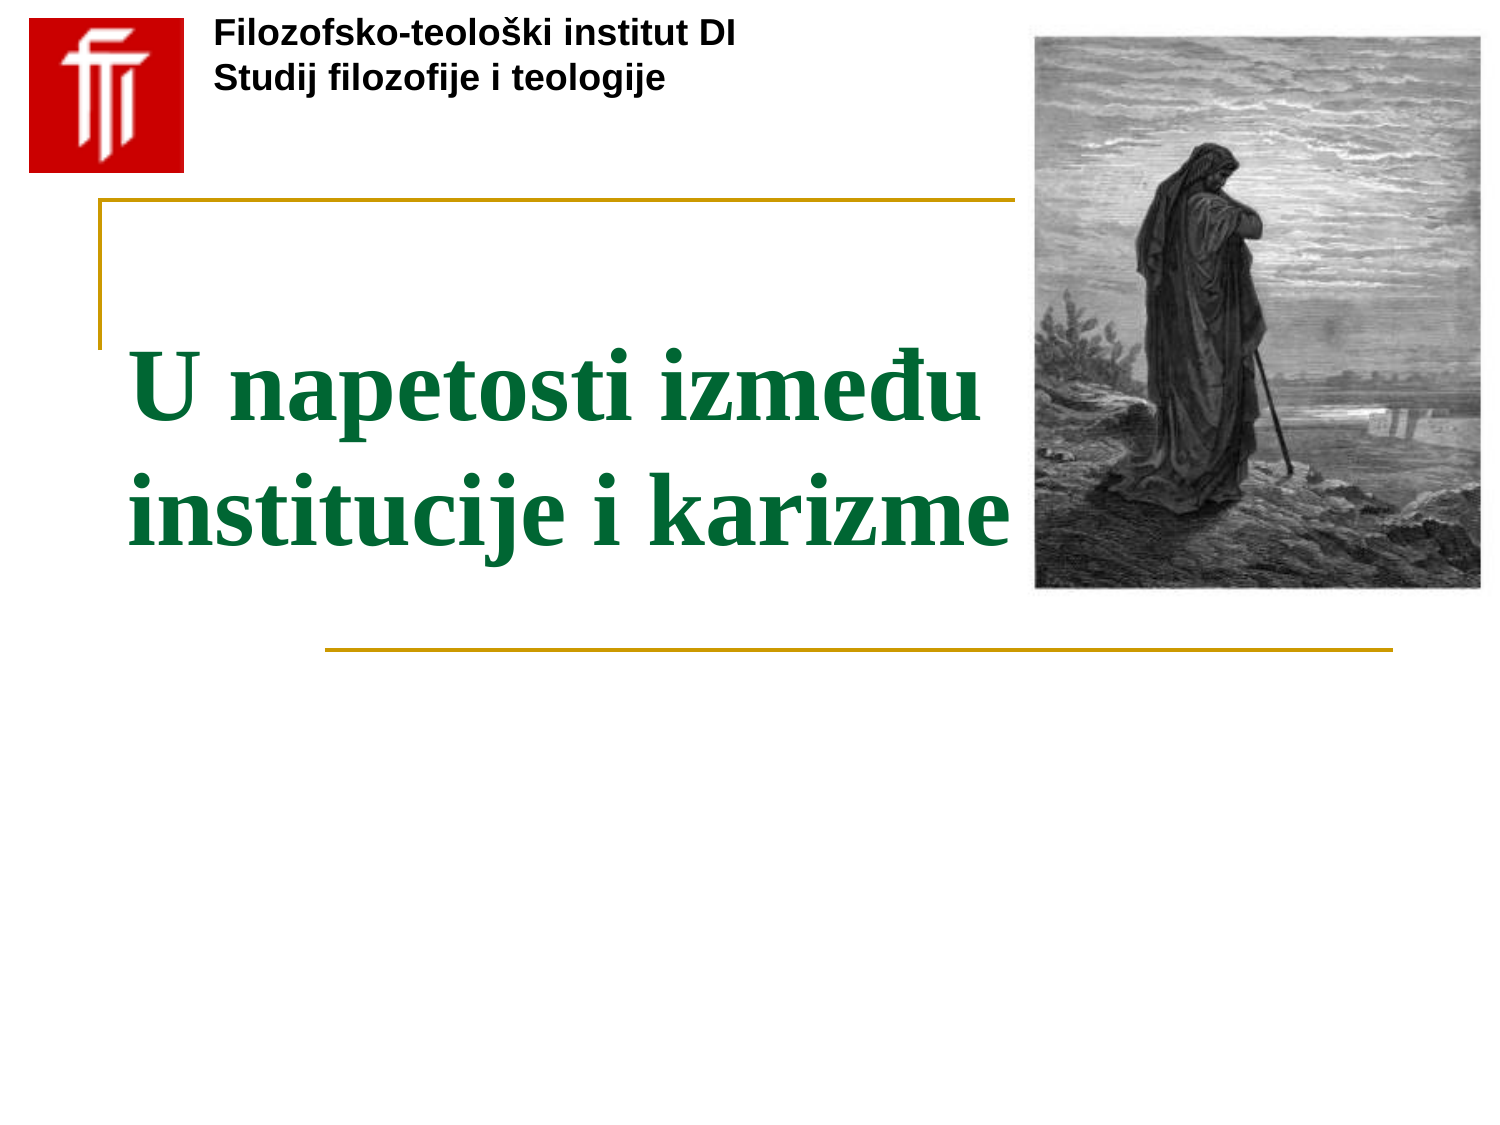

Filozofsko-teološki institut DI
Studij filozofije i teologije
# U napetosti između institucije i karizme